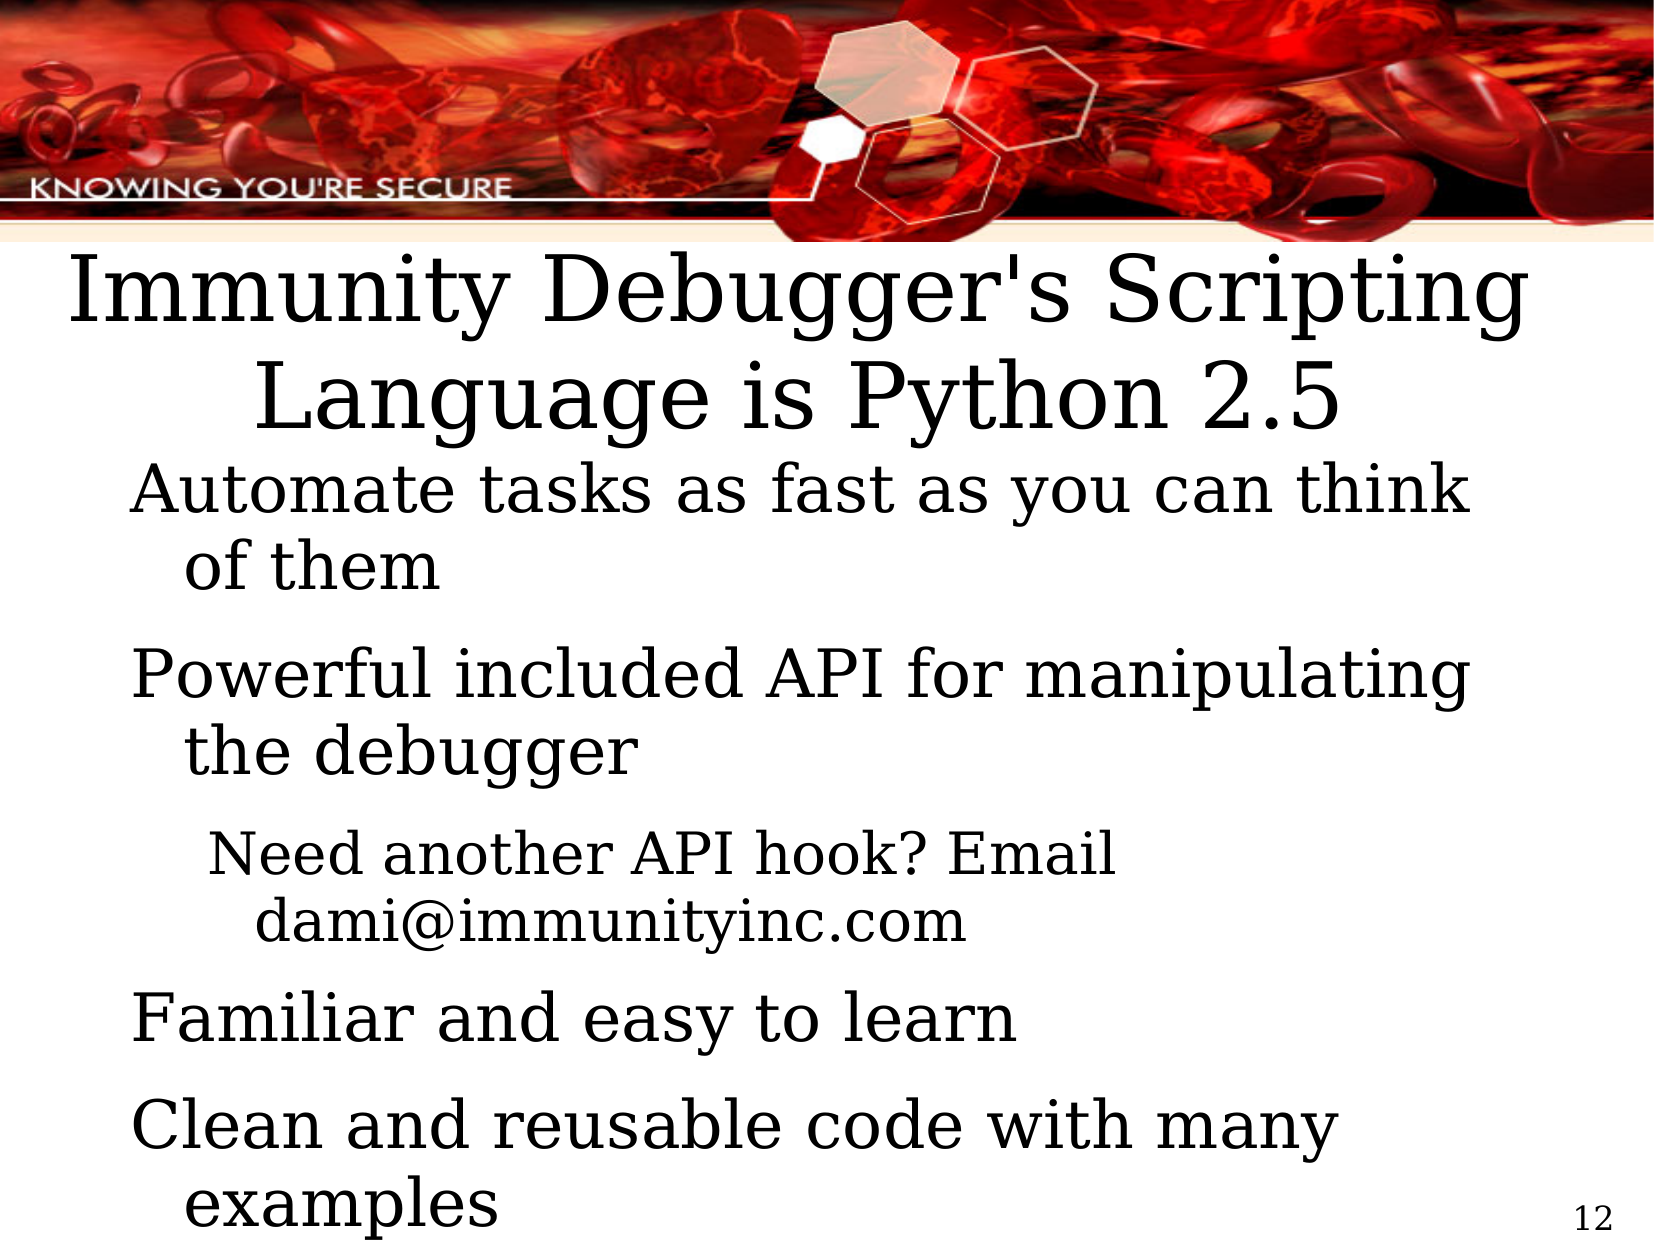

# Immunity Debugger's Scripting Language is Python 2.5
Automate tasks as fast as you can think of them
Powerful included API for manipulating the debugger
Need another API hook? Email dami@immunityinc.com
Familiar and easy to learn
Clean and reusable code with many examples